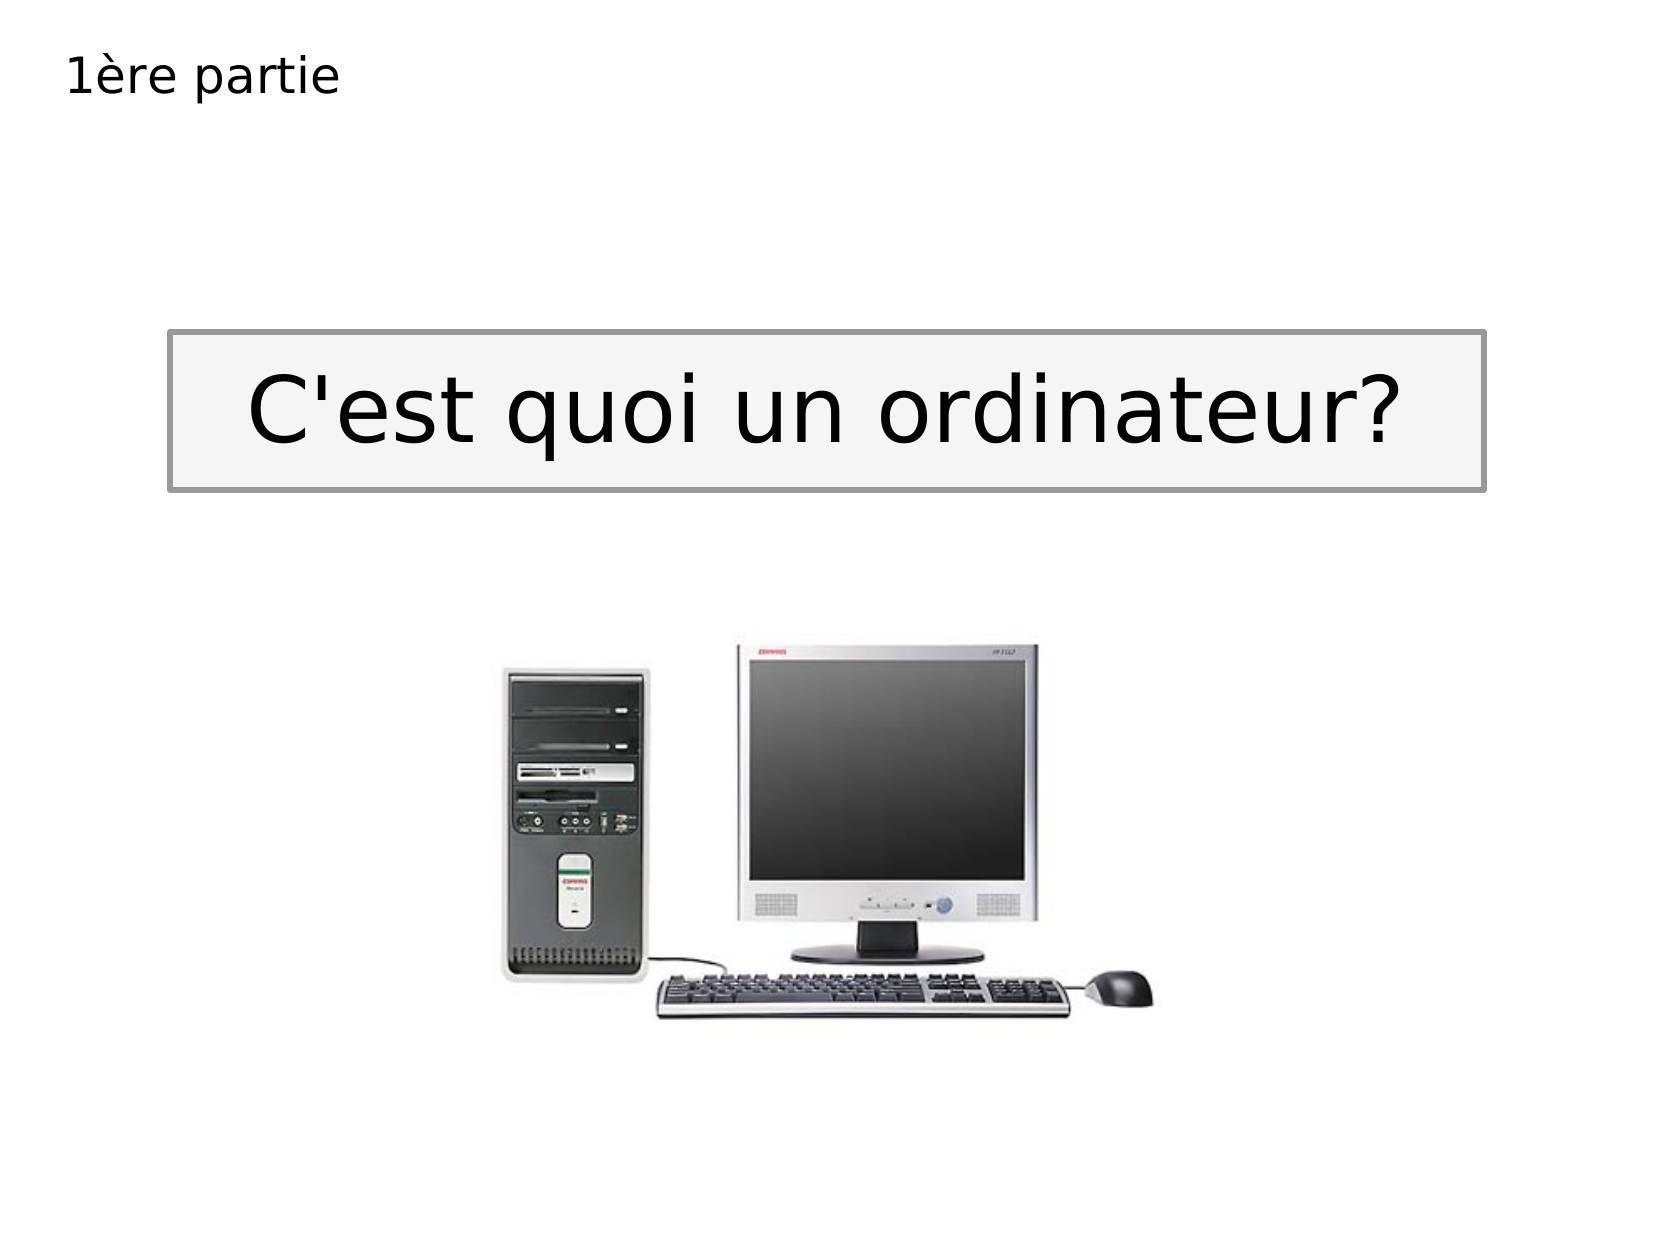

1ère partie
# C'est quoi un ordinateur?